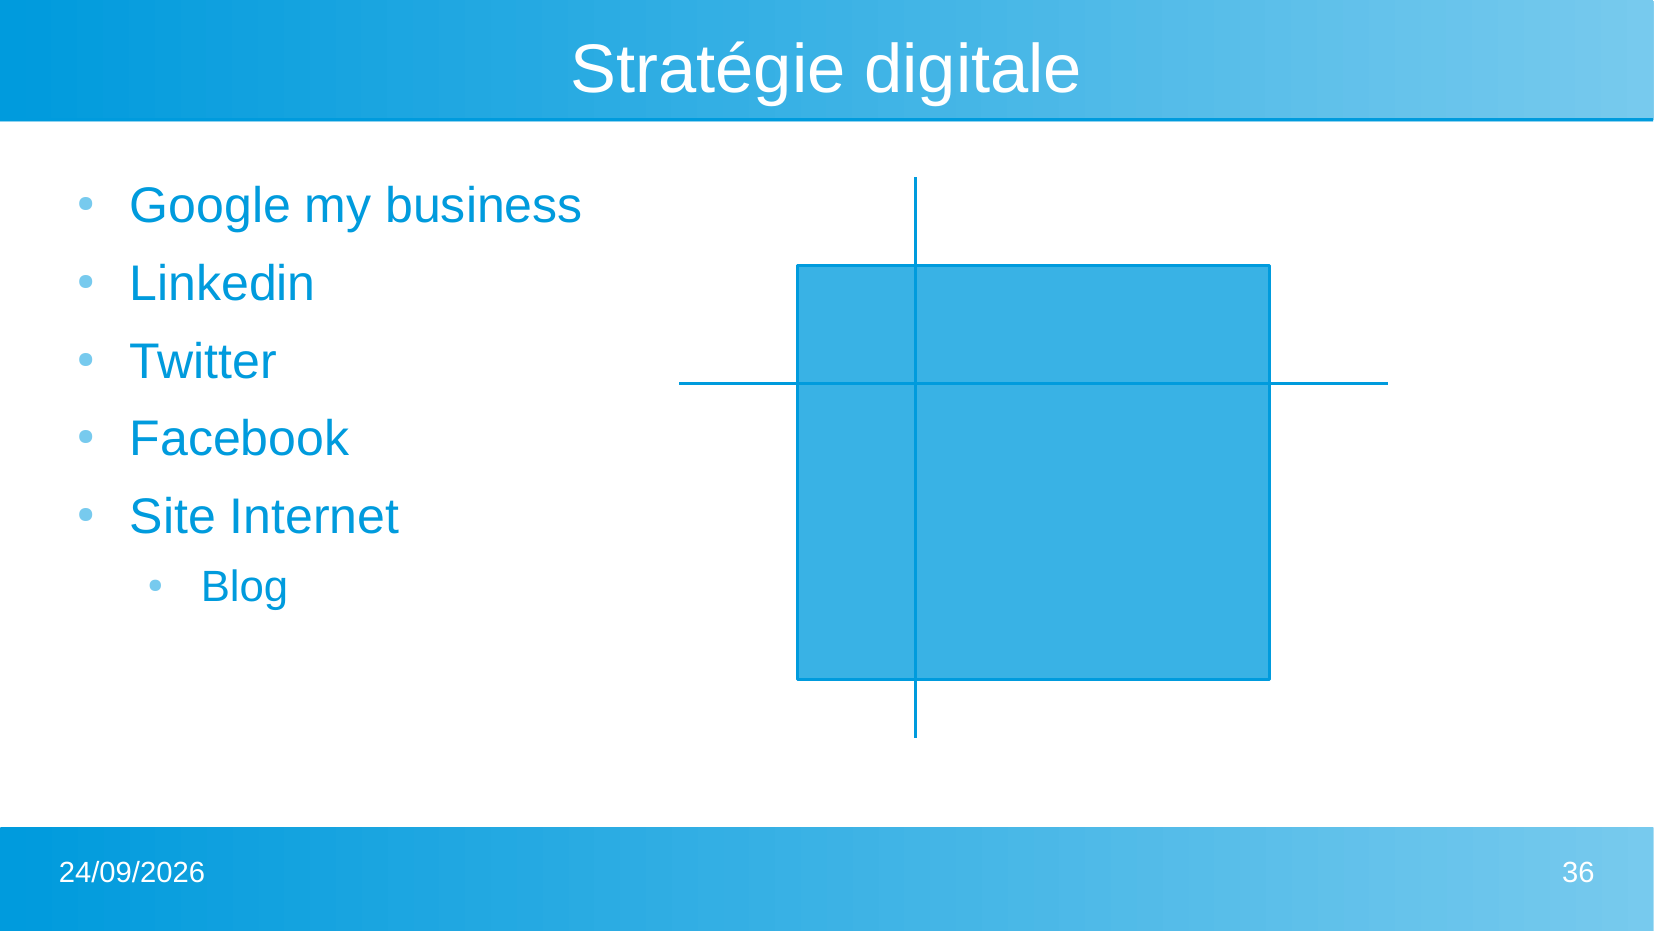

# Stratégie digitale
Google my business
Linkedin
Twitter
Facebook
Site Internet
Blog
36